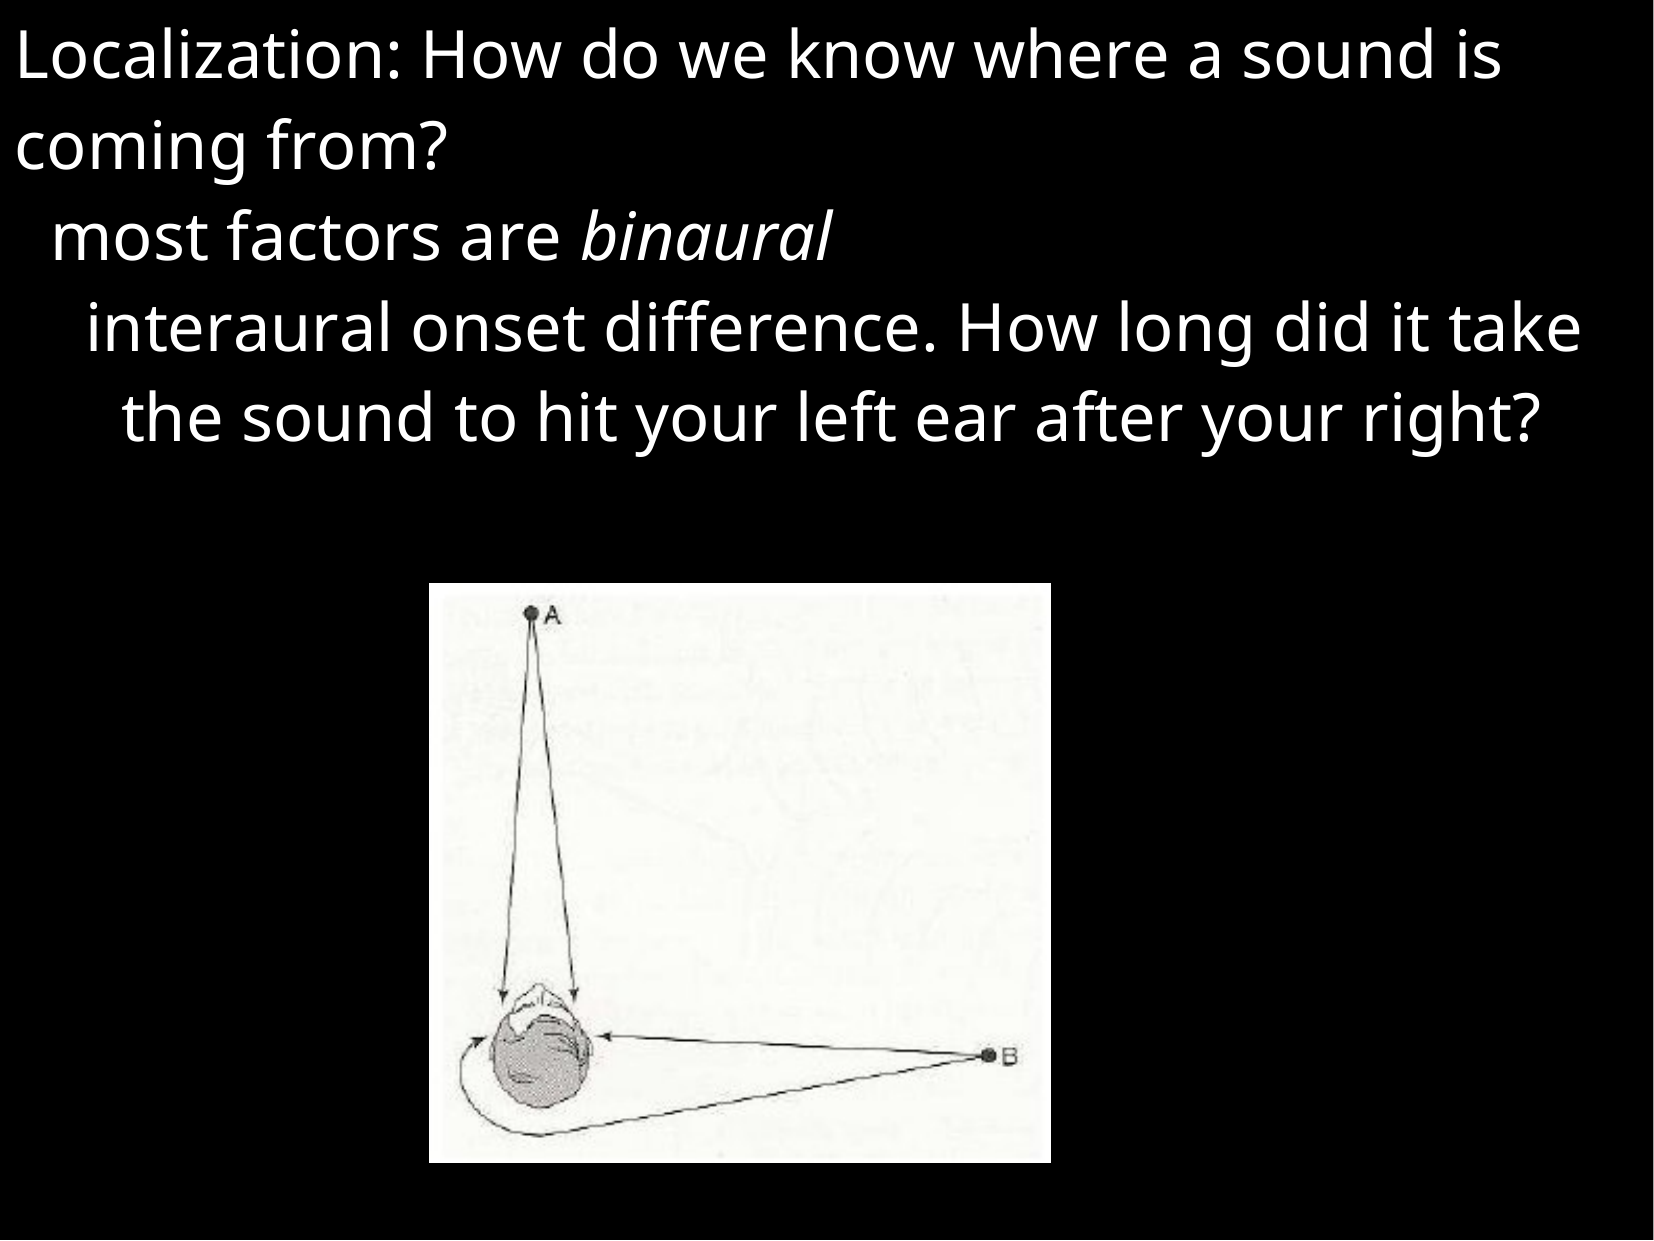

Localization: How do we know where a sound is coming from?
most factors are binaural
interaural onset difference. How long did it take the sound to hit your left ear after your right?